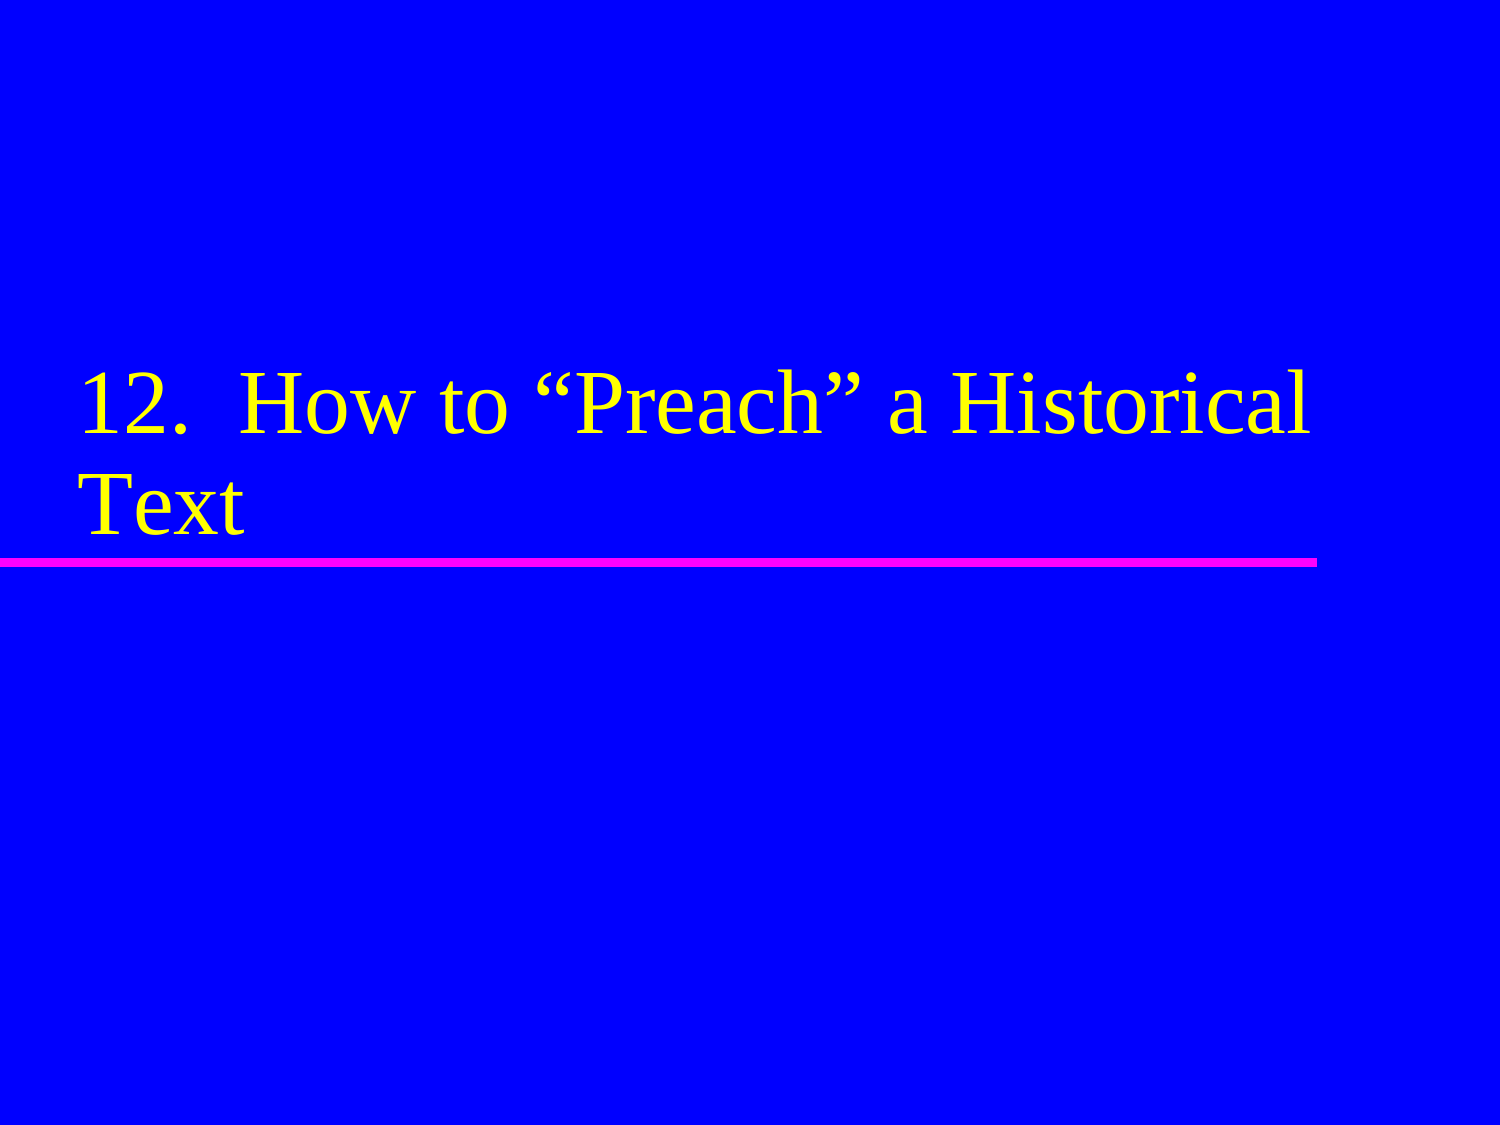

# 12. How to “Preach” a Historical Text